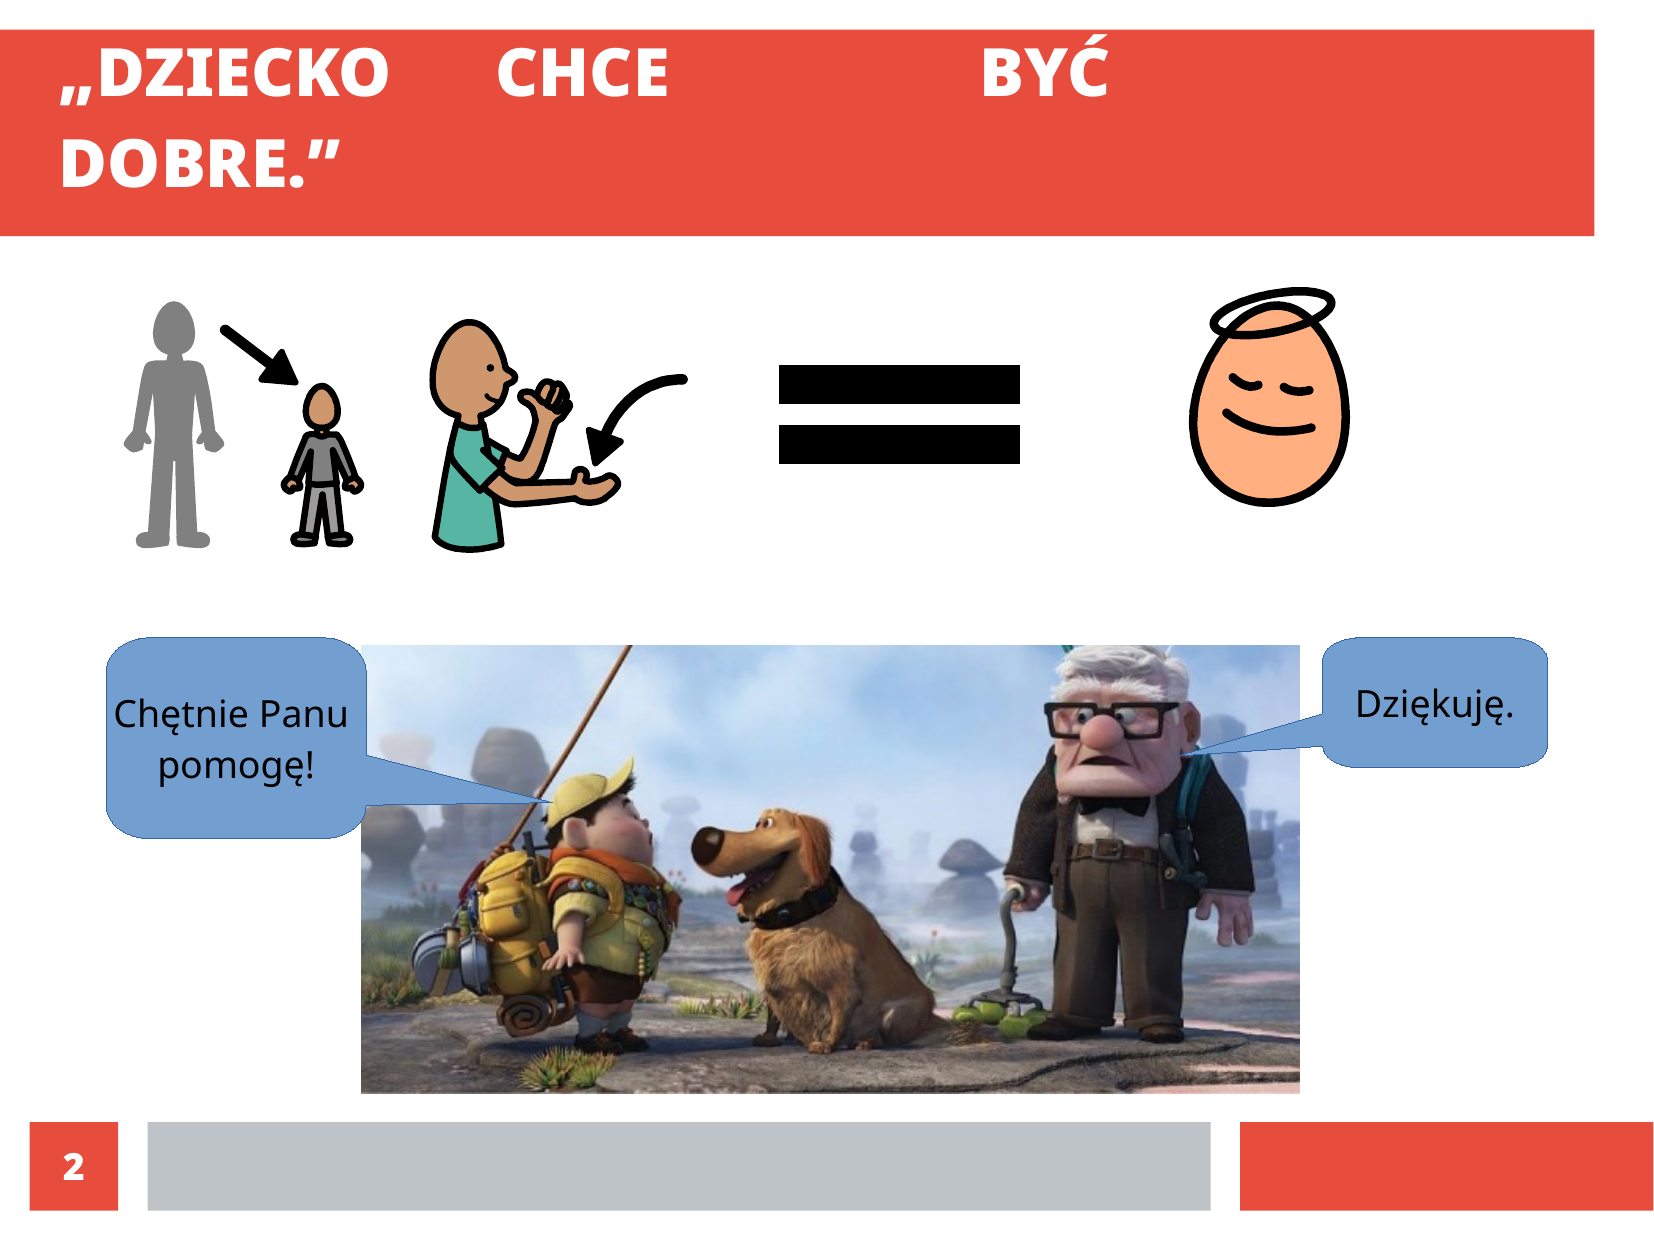

# „DZIECKO CHCE BYĆ DOBRE.”
Chętnie Panu
pomogę!
Dziękuję.
2